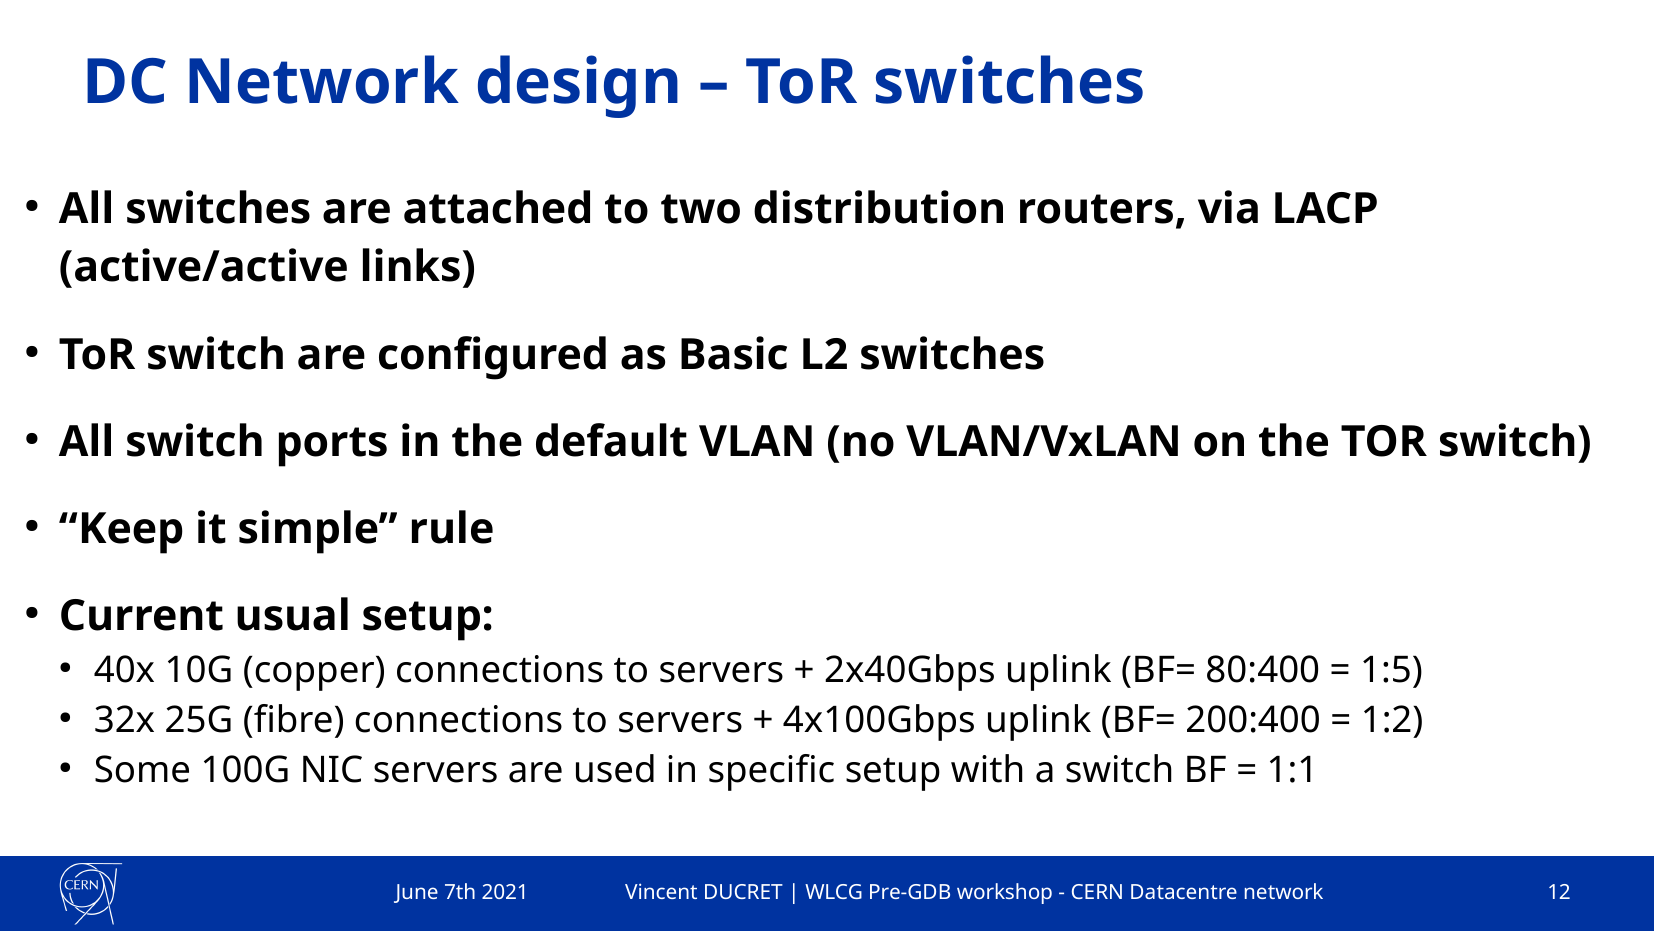

# DC Network design – ToR switches
All switches are attached to two distribution routers, via LACP (active/active links)
ToR switch are configured as Basic L2 switches
All switch ports in the default VLAN (no VLAN/VxLAN on the TOR switch)
“Keep it simple” rule
Current usual setup:
40x 10G (copper) connections to servers + 2x40Gbps uplink (BF= 80:400 = 1:5)
32x 25G (fibre) connections to servers + 4x100Gbps uplink (BF= 200:400 = 1:2)
Some 100G NIC servers are used in specific setup with a switch BF = 1:1
June 7th 2021
Vincent DUCRET | WLCG Pre-GDB workshop - CERN Datacentre network
12